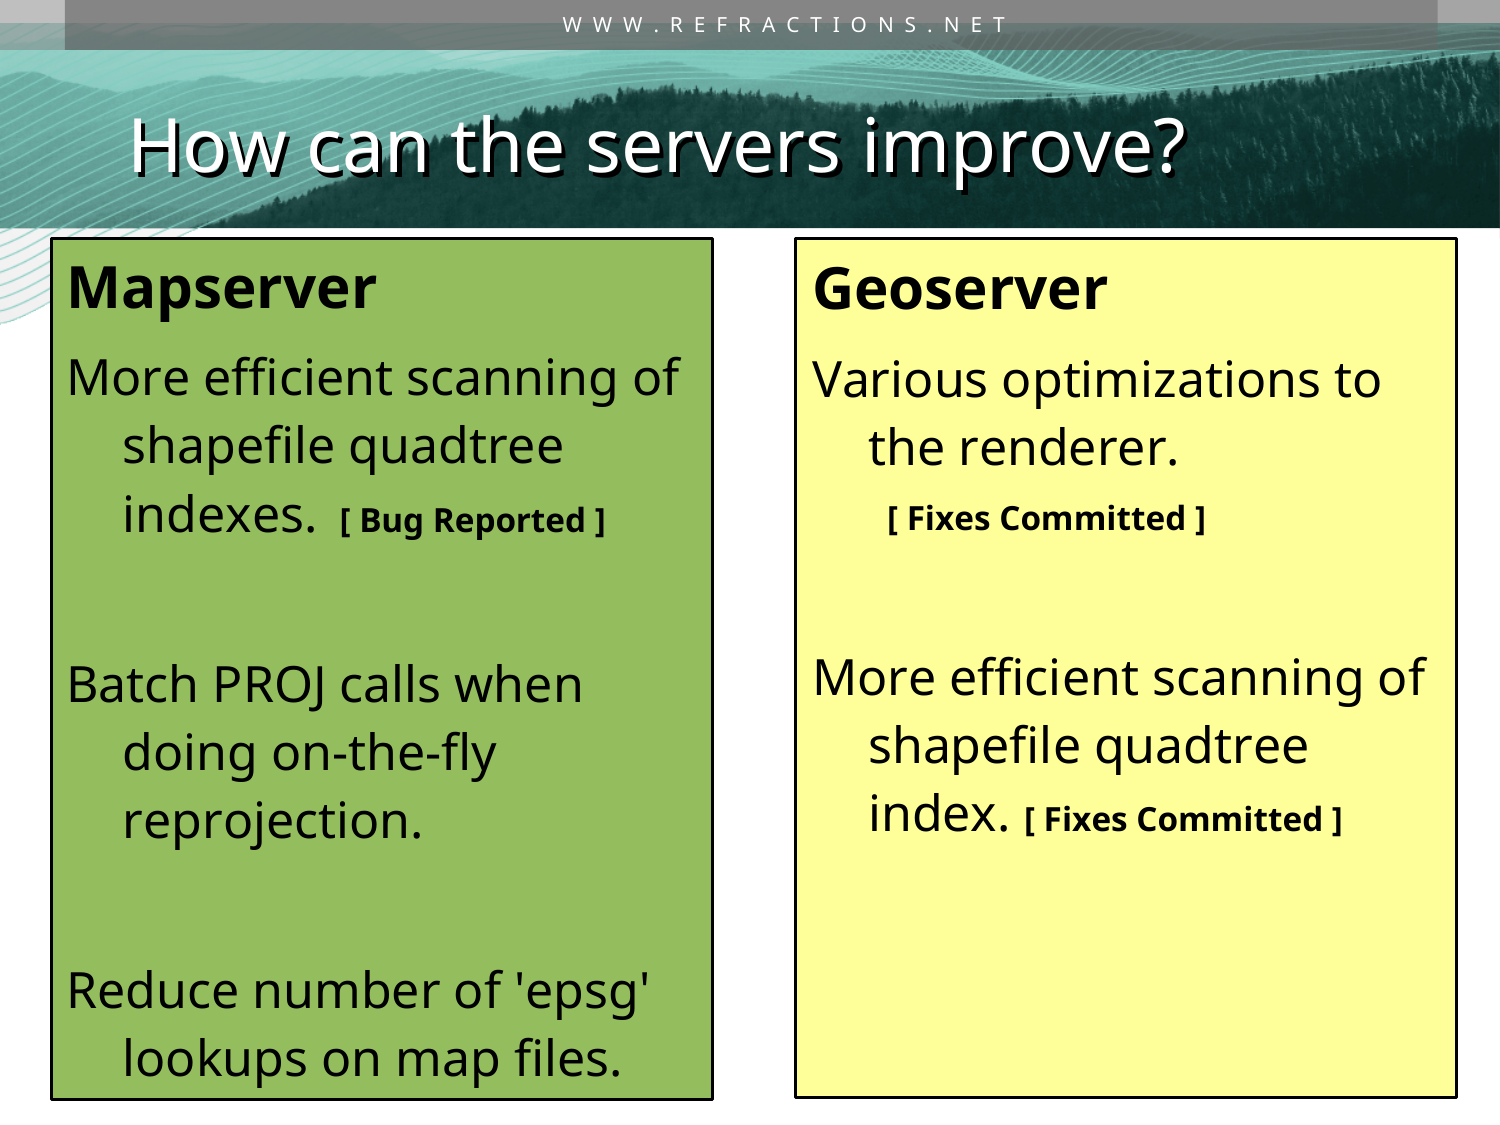

# How can the servers improve?
Mapserver
More efficient scanning of shapefile quadtree indexes. [ Bug Reported ]
Batch PROJ calls when doing on-the-fly reprojection.
Reduce number of 'epsg' lookups on map files.
Geoserver
Various optimizations to the renderer.
[ Fixes Committed ]
More efficient scanning of shapefile quadtree index. [ Fixes Committed ]